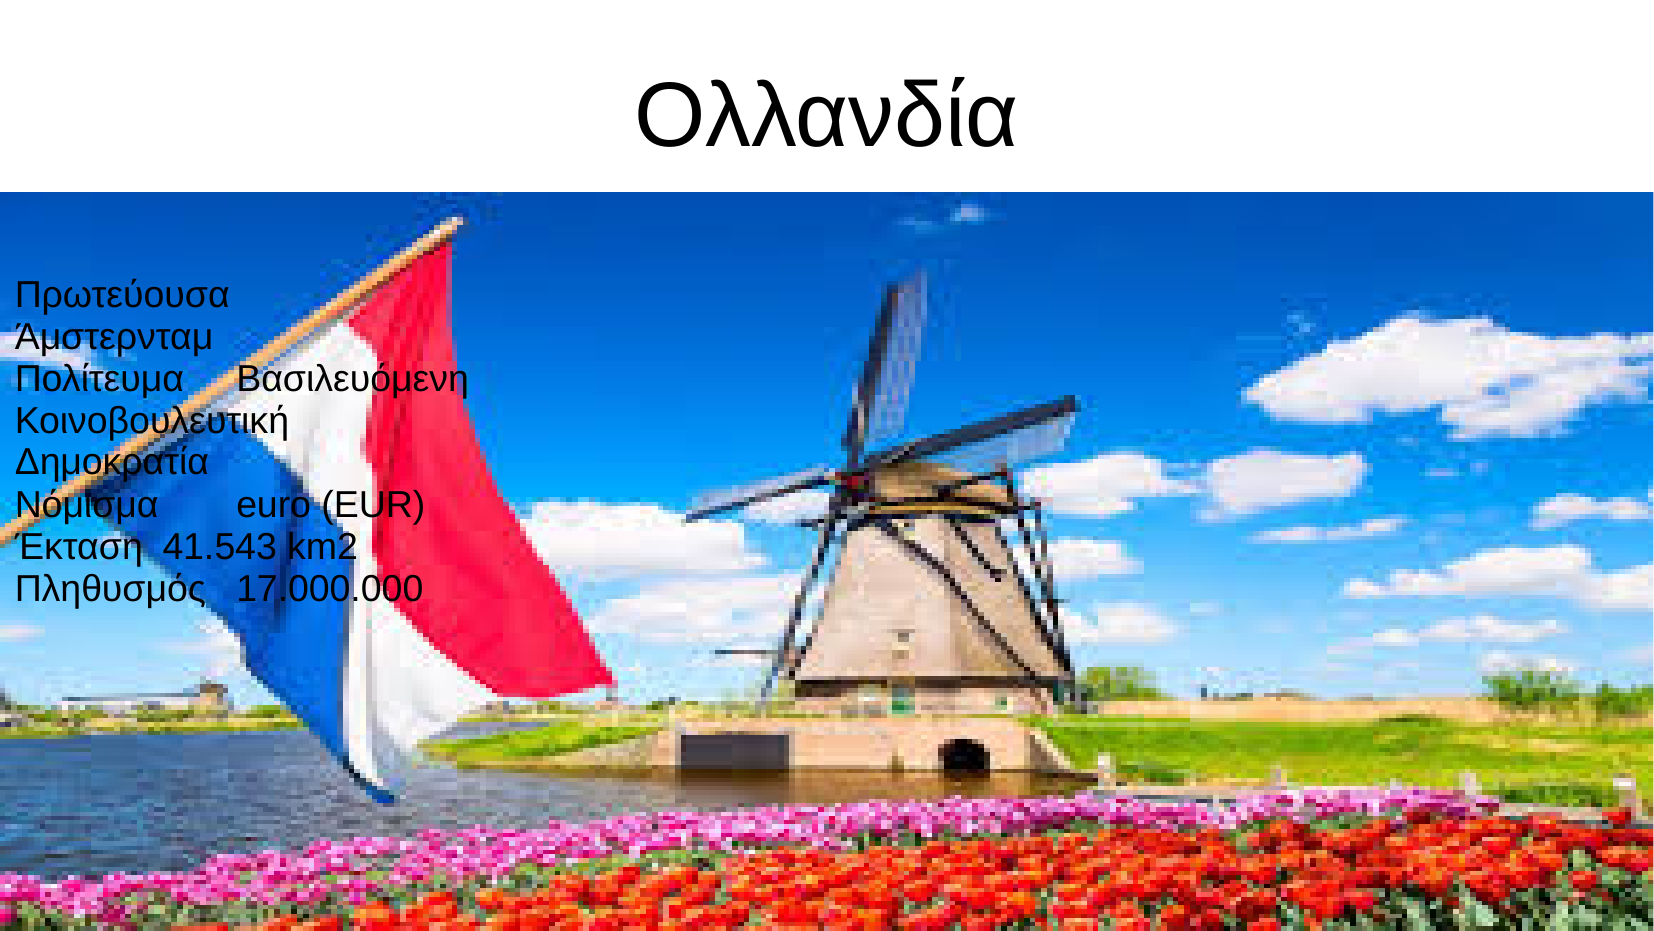

# Ολλανδία
Πρωτεύουσα 	Άμστερνταμ
Πολίτευμα 	Βασιλευόμενη Κοινοβουλευτική Δημοκρατία
Νόμισμα 	euro (EUR)
Έκταση 	41.543 km2
Πληθυσμός 	17.000.000